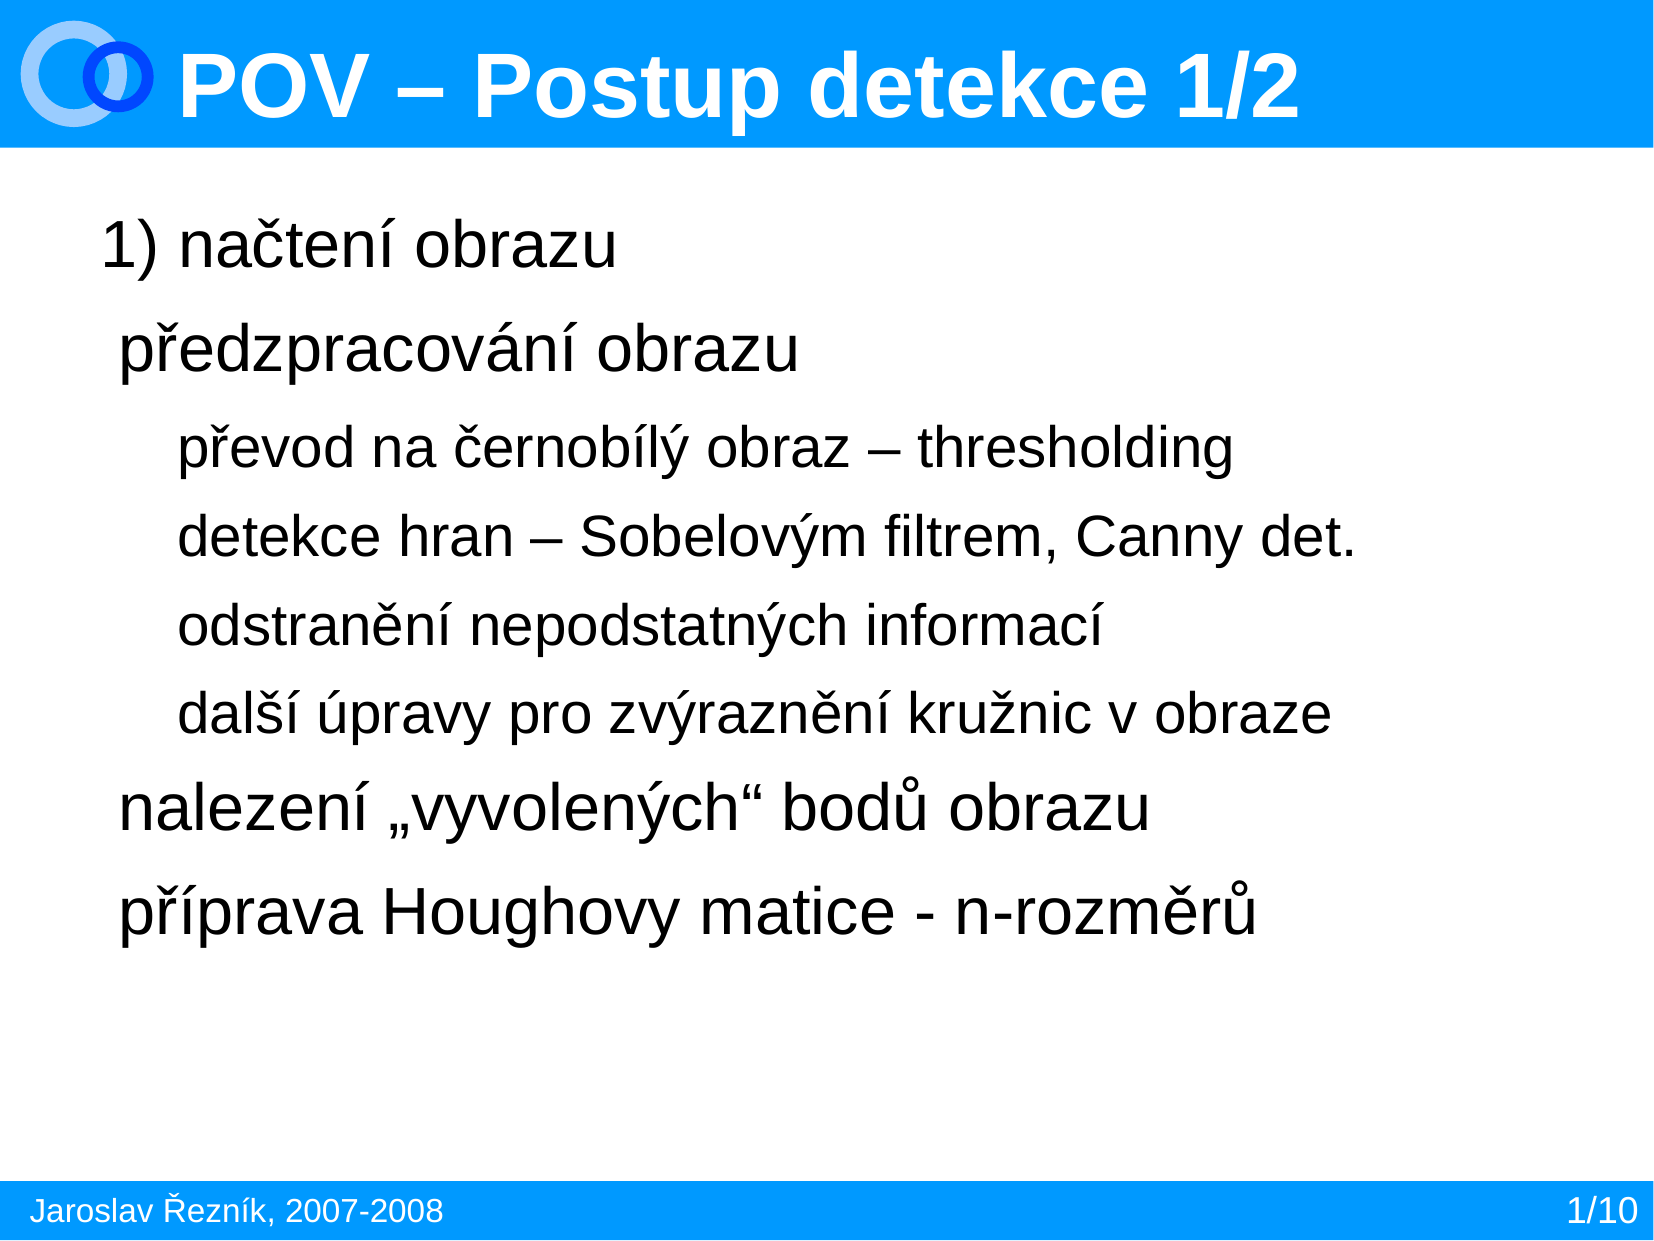

# POV – Postup detekce 1/2
1) načtení obrazu
 předzpracování obrazu
převod na černobílý obraz – thresholding
detekce hran – Sobelovým filtrem, Canny det.
odstranění nepodstatných informací
další úpravy pro zvýraznění kružnic v obraze
 nalezení „vyvolených“ bodů obrazu
 příprava Houghovy matice - n-rozměrů
1/10
Jaroslav Řezník, 2007-2008